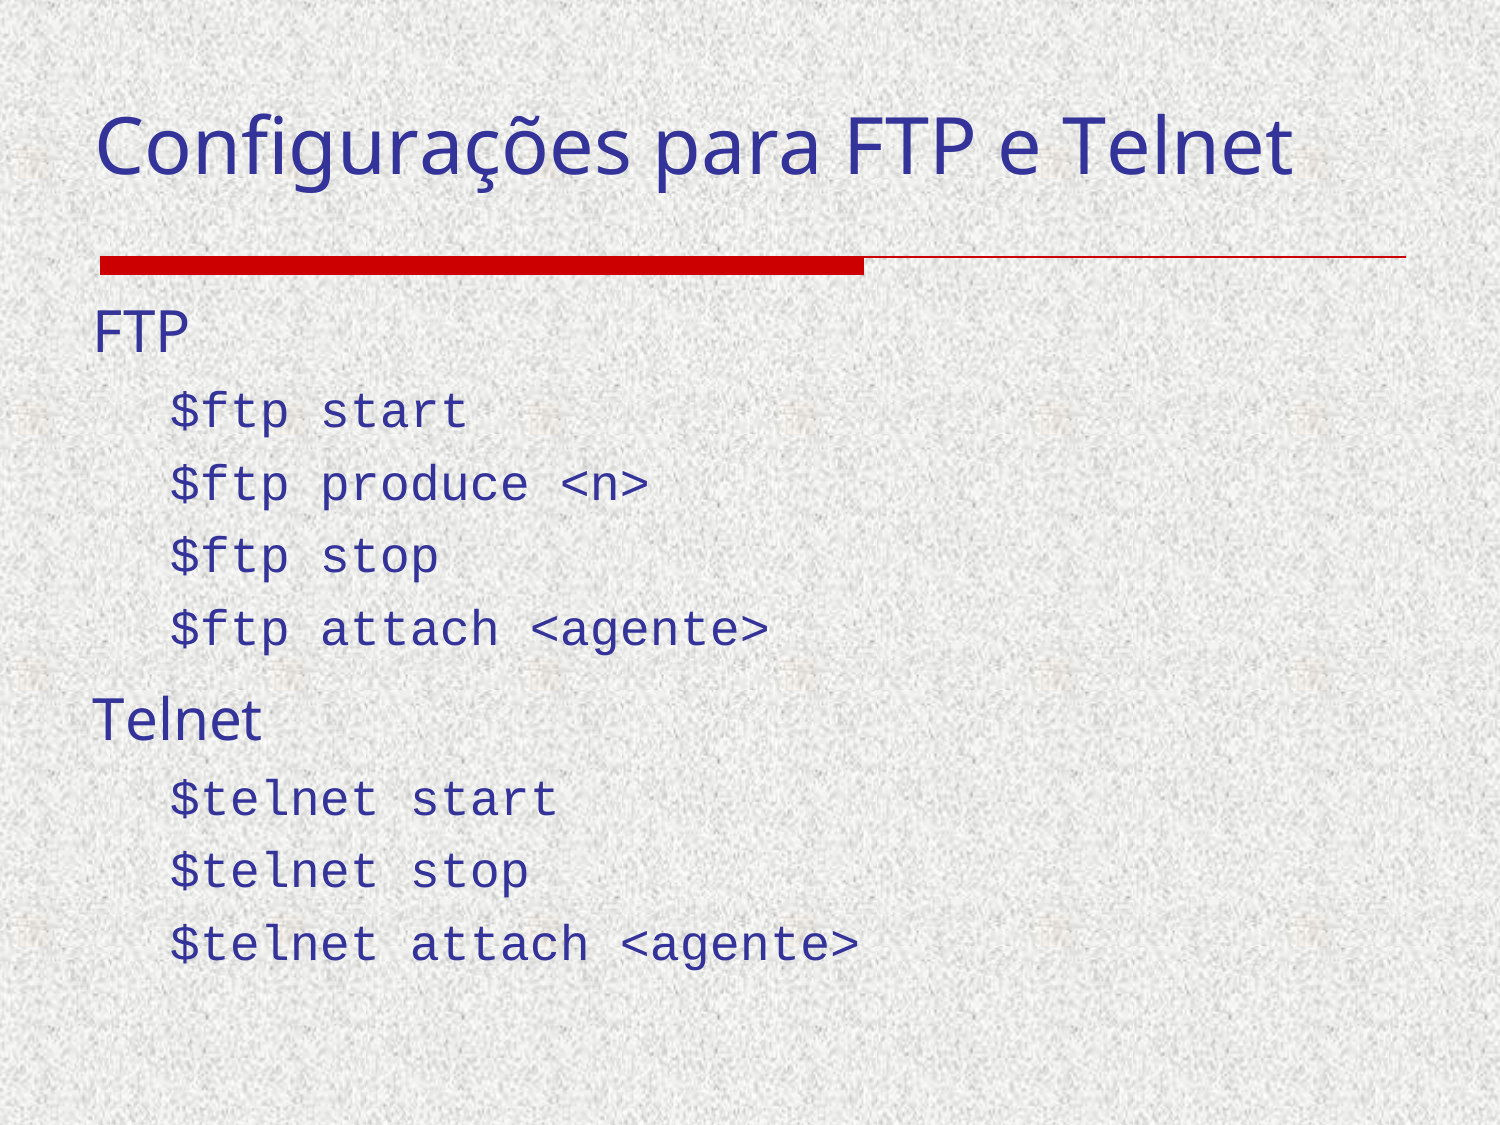

# Configurações para FTP e Telnet
FTP
$ftp start
$ftp produce <n>
$ftp stop
$ftp attach <agente>
Telnet
$telnet start
$telnet stop
$telnet attach <agente>